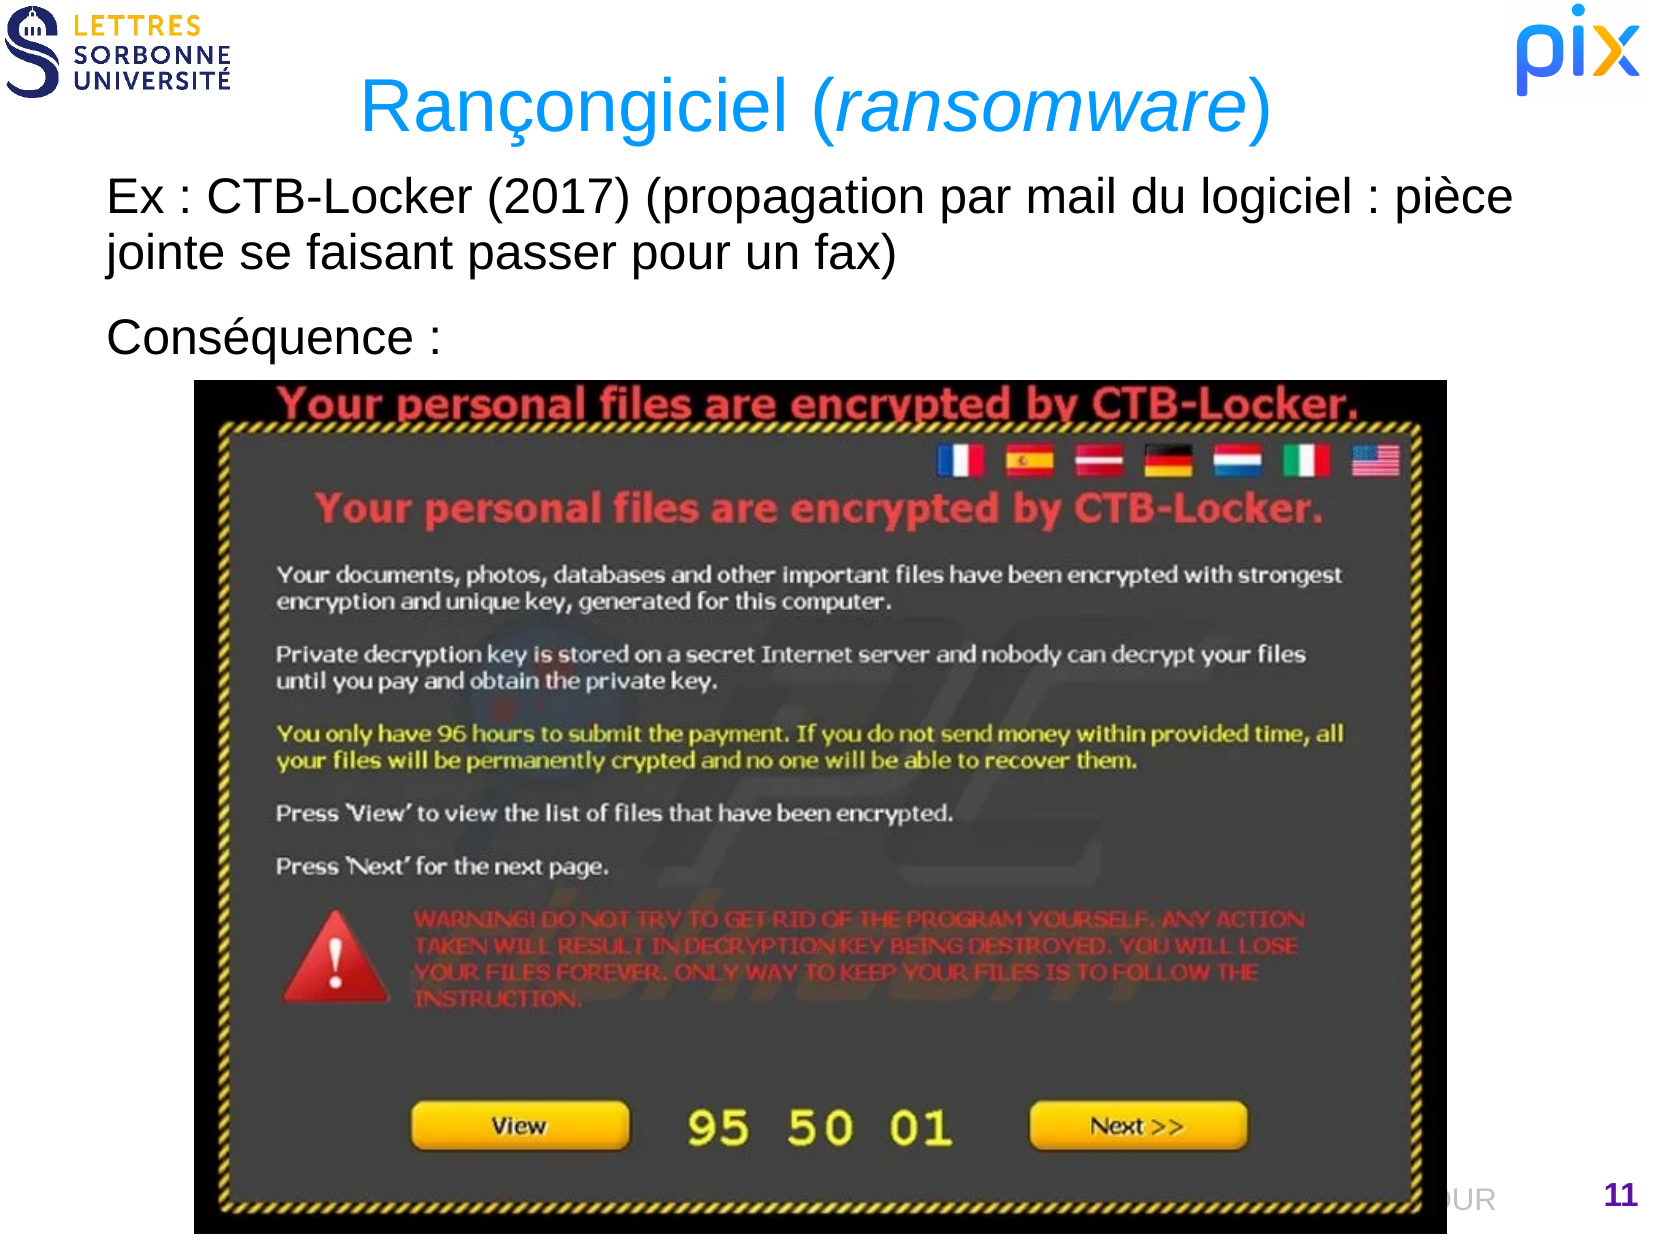

# Rançongiciel (ransomware)
Ex : CTB-Locker (2017) (propagation par mail du logiciel : pièce jointe se faisant passer pour un fax)
Conséquence :